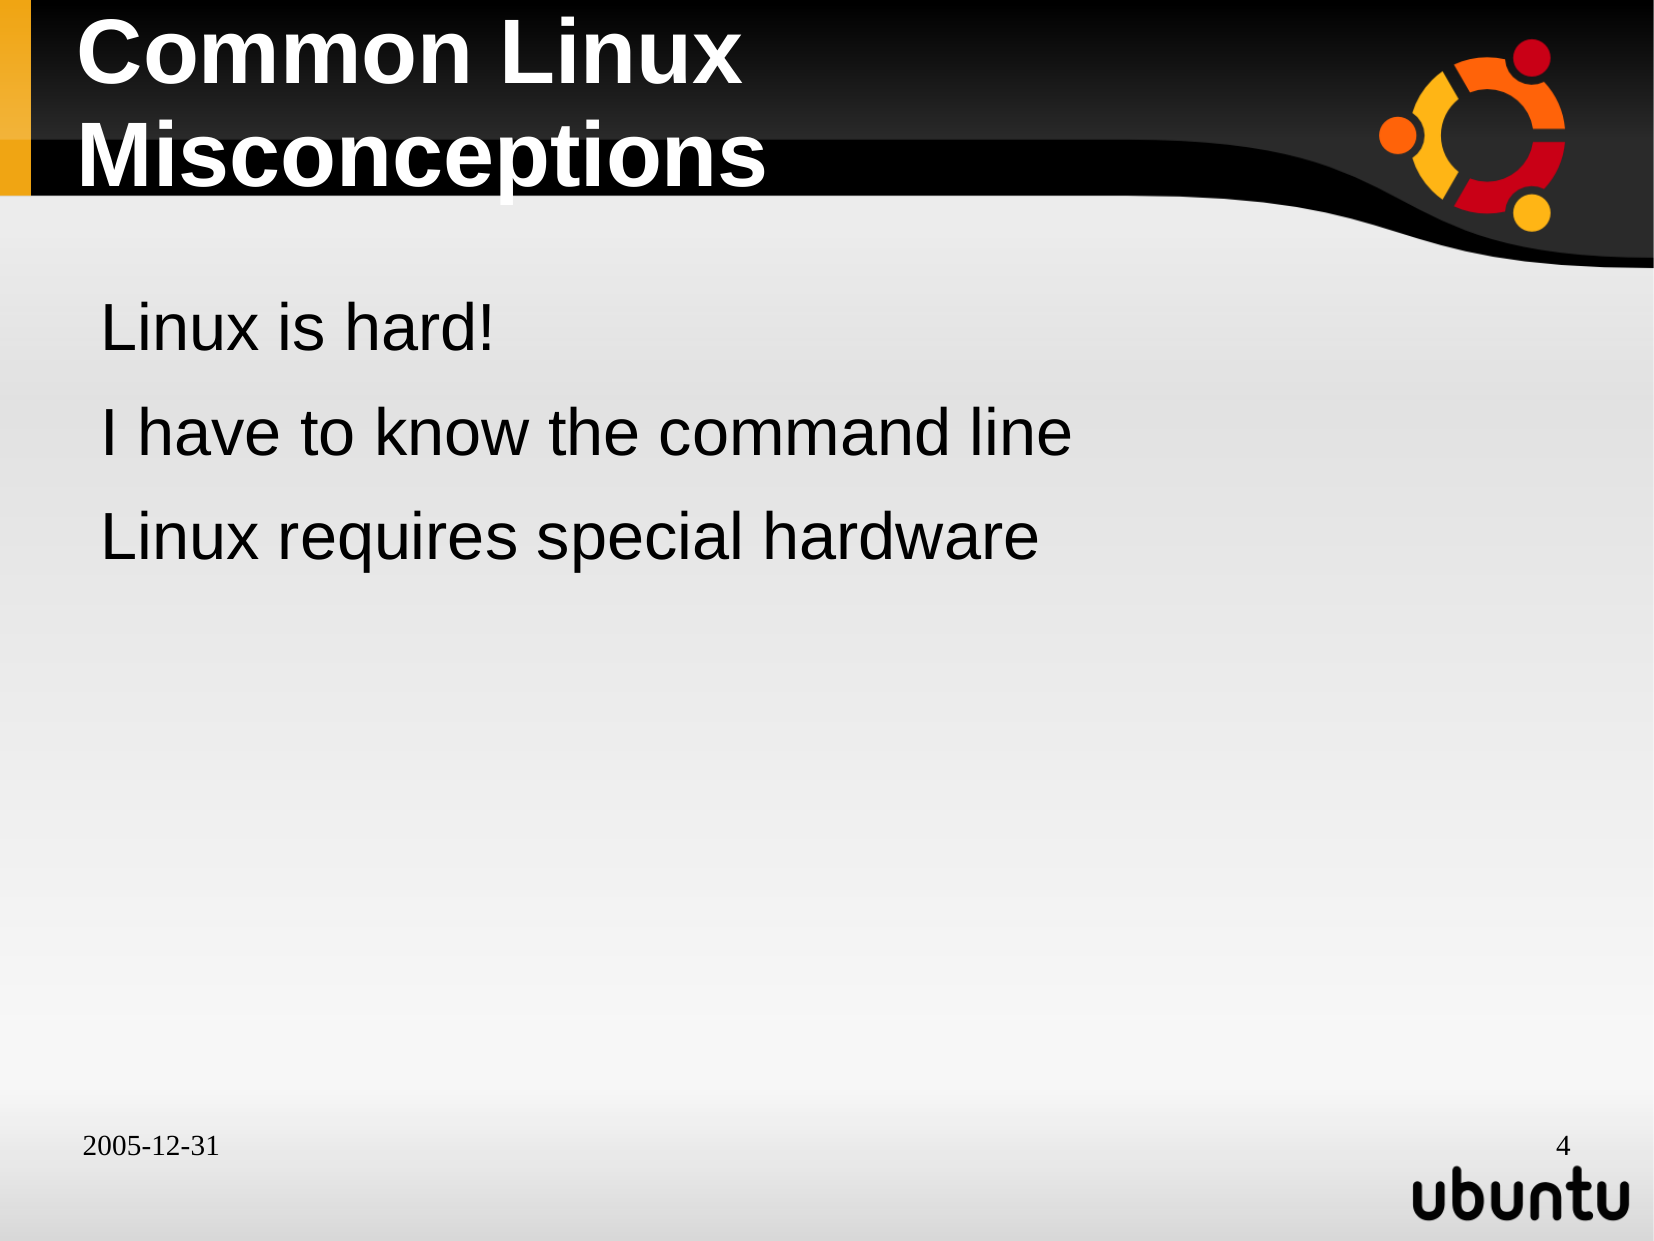

# Common Linux Misconceptions
Linux is hard!
I have to know the command line
Linux requires special hardware
2005-12-31
4